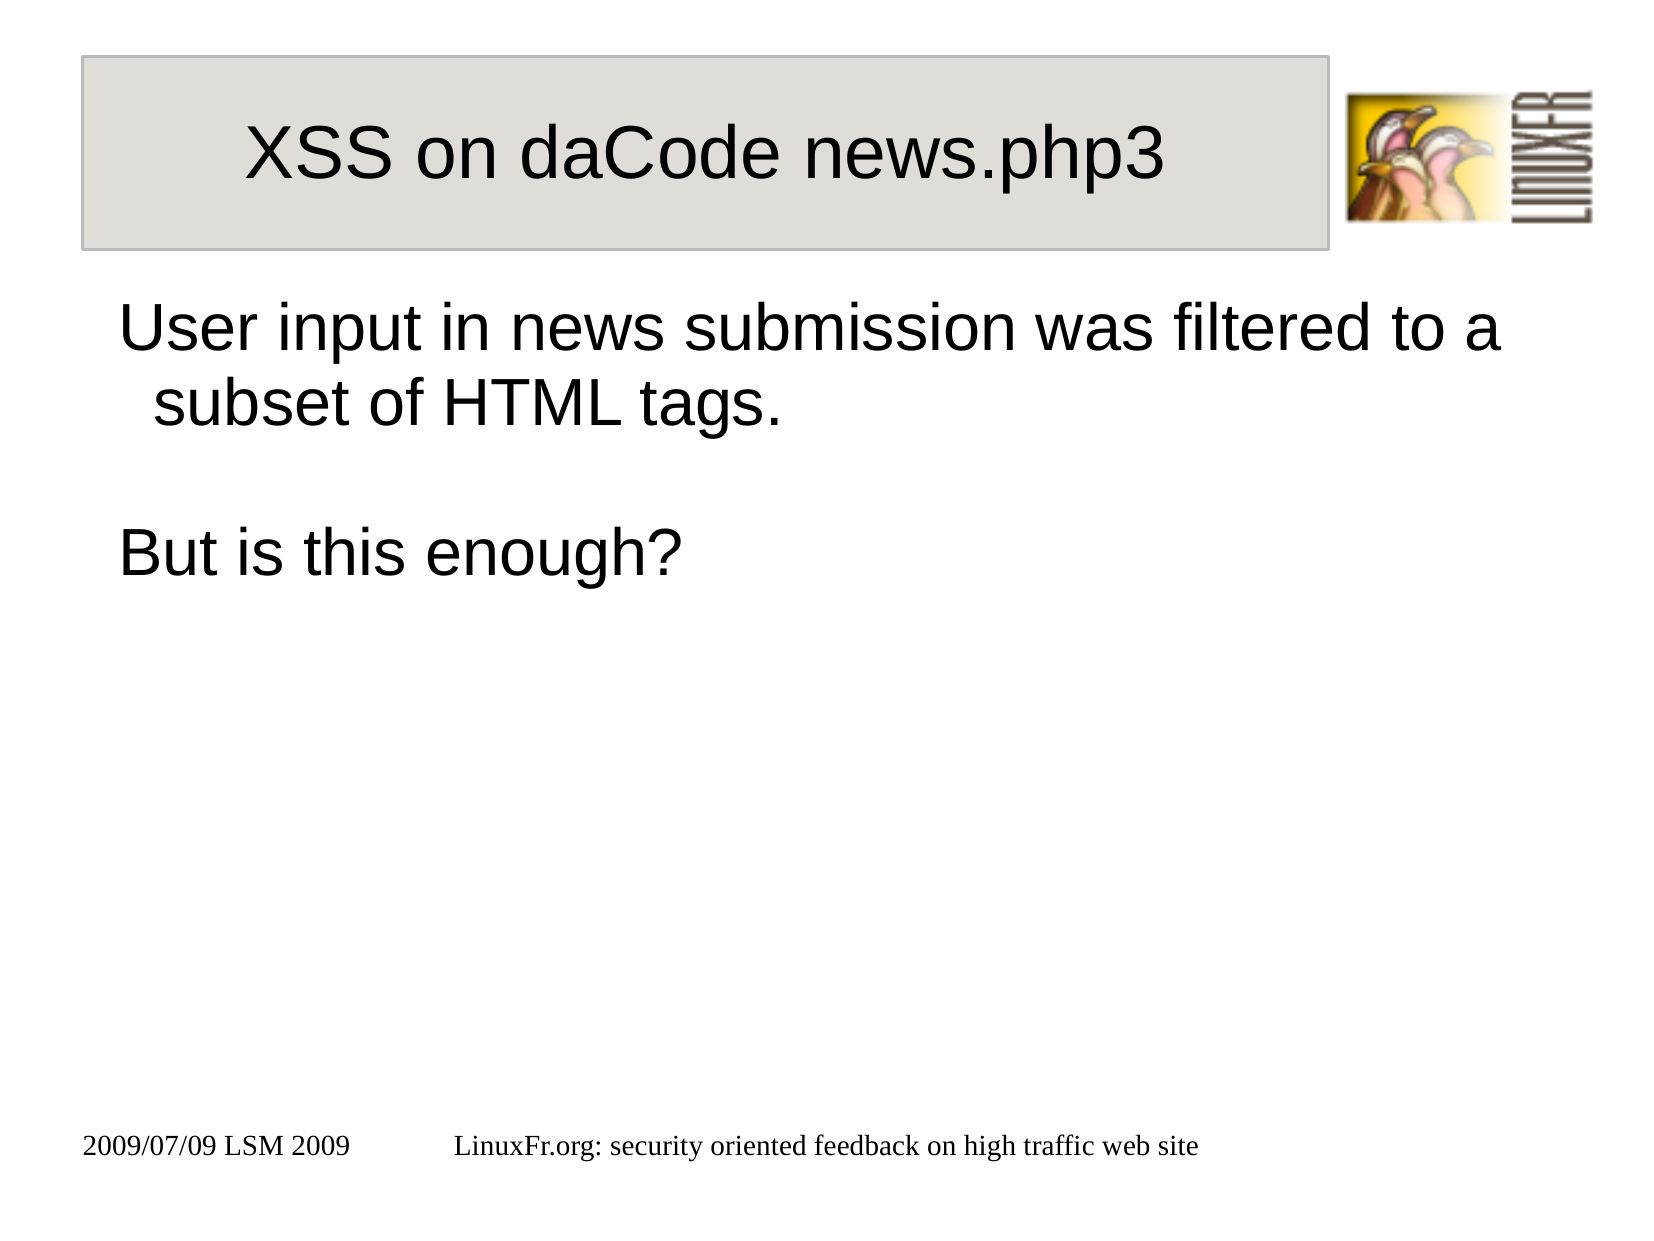

# XSS on daCode news.php3
User input in news submission was filtered to a subset of HTML tags.
But is this enough?